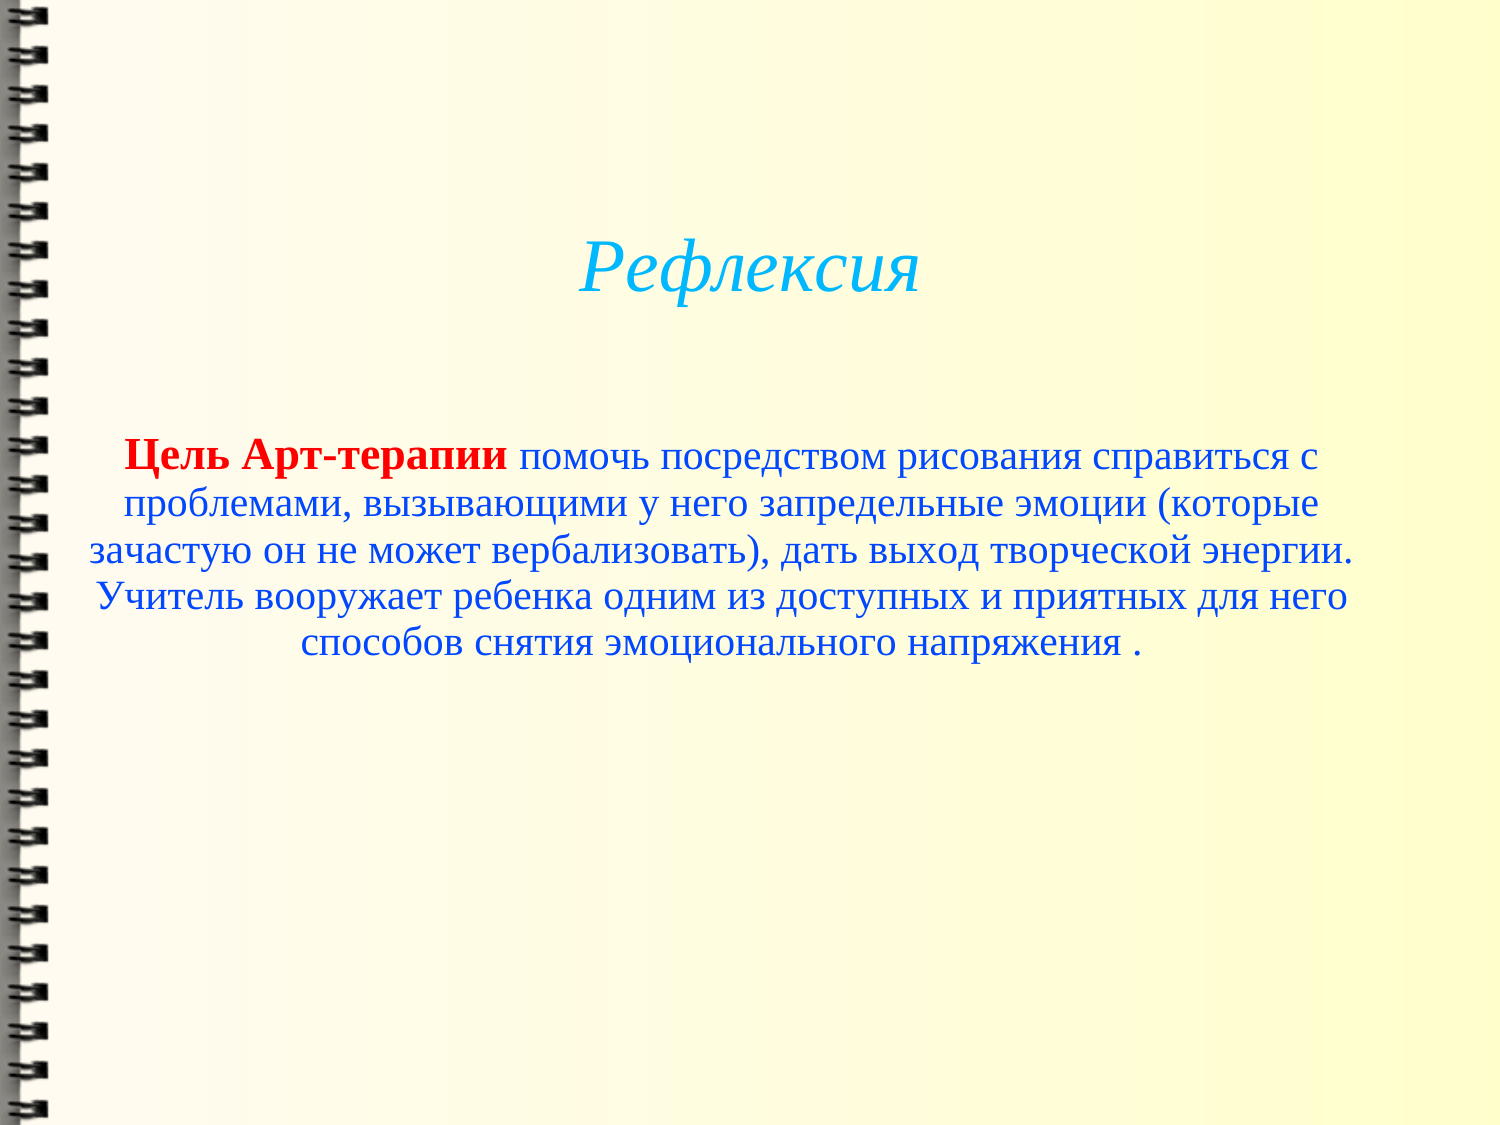

# Рефлексия
Цель Арт-терапии помочь посредством рисования справиться с проблемами, вызывающими у него запредельные эмоции (которые зачастую он не может вербализовать), дать выход творческой энергии.
Учитель вооружает ребенка одним из доступных и приятных для него способов снятия эмоционального напряжения .